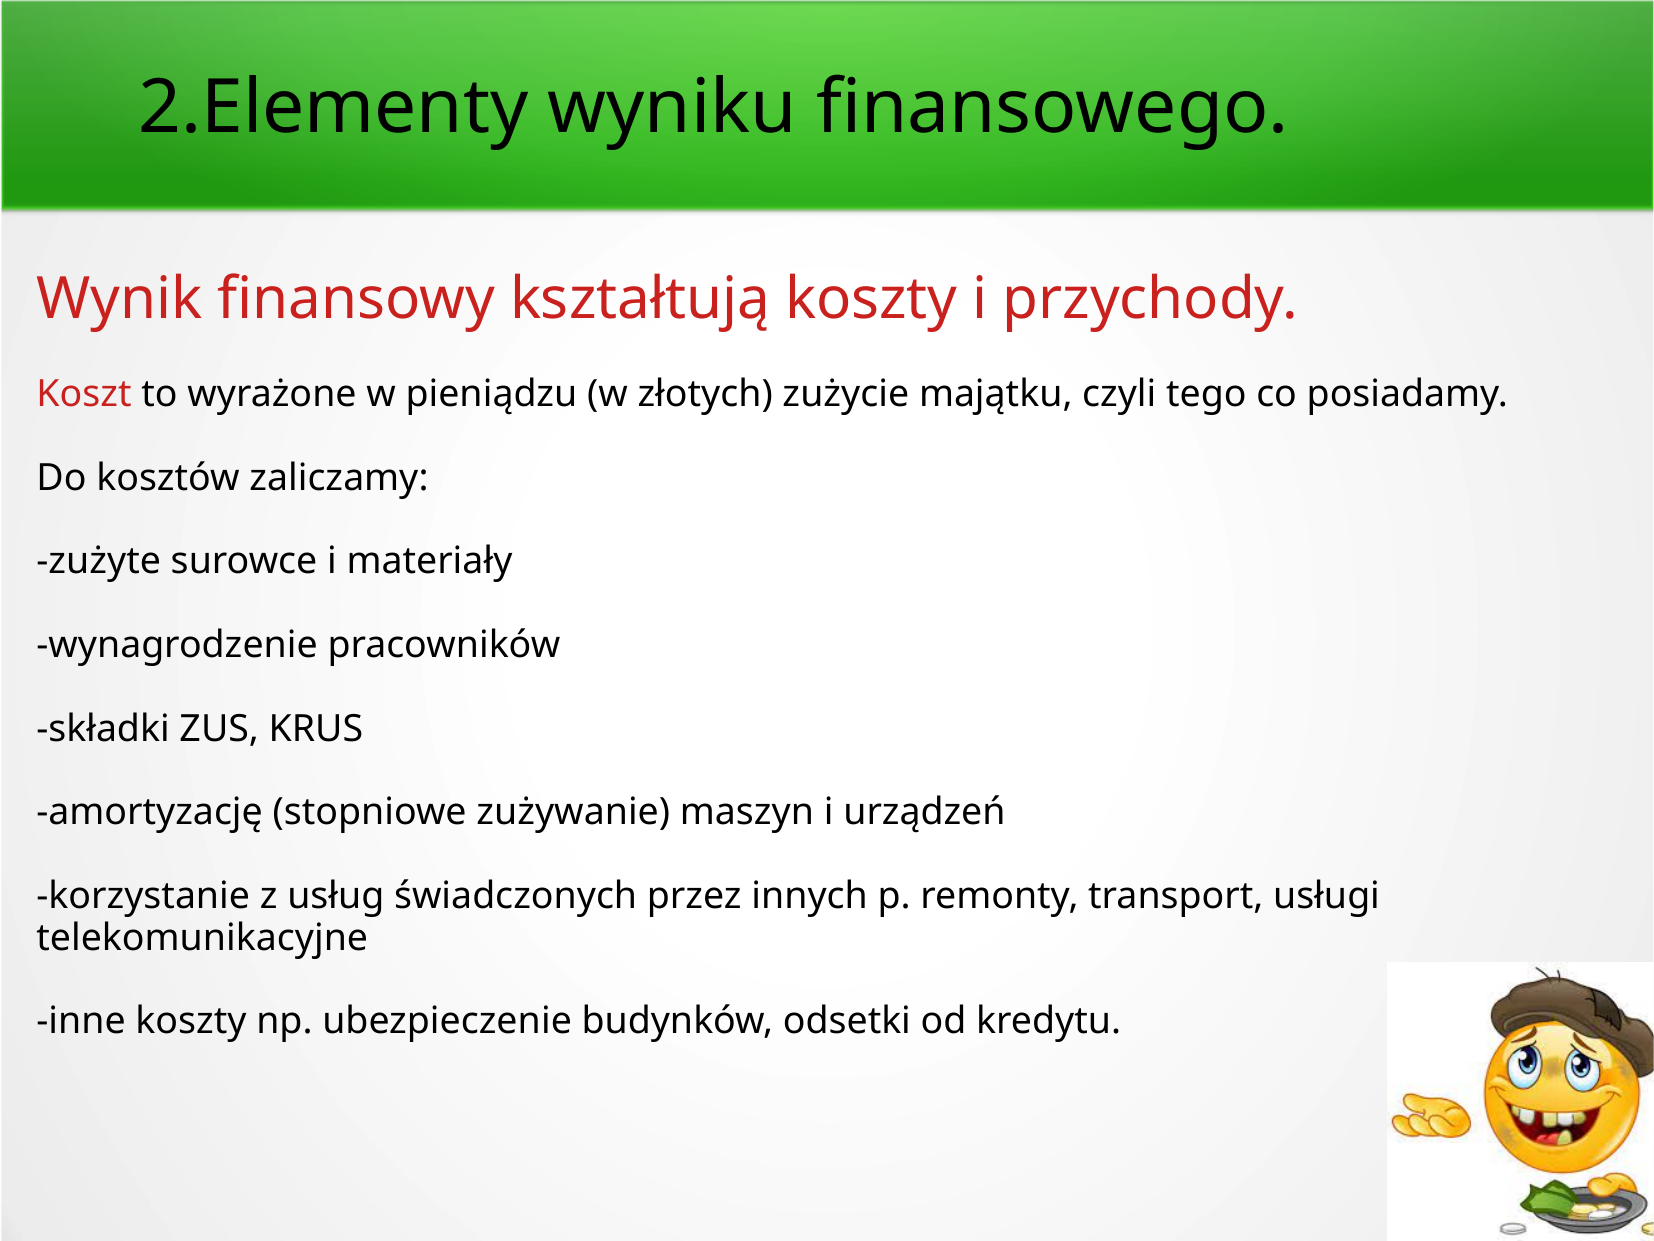

# 2.Elementy wyniku finansowego.
Wynik finansowy kształtują koszty i przychody.
Koszt to wyrażone w pieniądzu (w złotych) zużycie majątku, czyli tego co posiadamy.
Do kosztów zaliczamy:
-zużyte surowce i materiały
-wynagrodzenie pracowników
-składki ZUS, KRUS
-amortyzację (stopniowe zużywanie) maszyn i urządzeń
-korzystanie z usług świadczonych przez innych p. remonty, transport, usługi telekomunikacyjne
-inne koszty np. ubezpieczenie budynków, odsetki od kredytu.